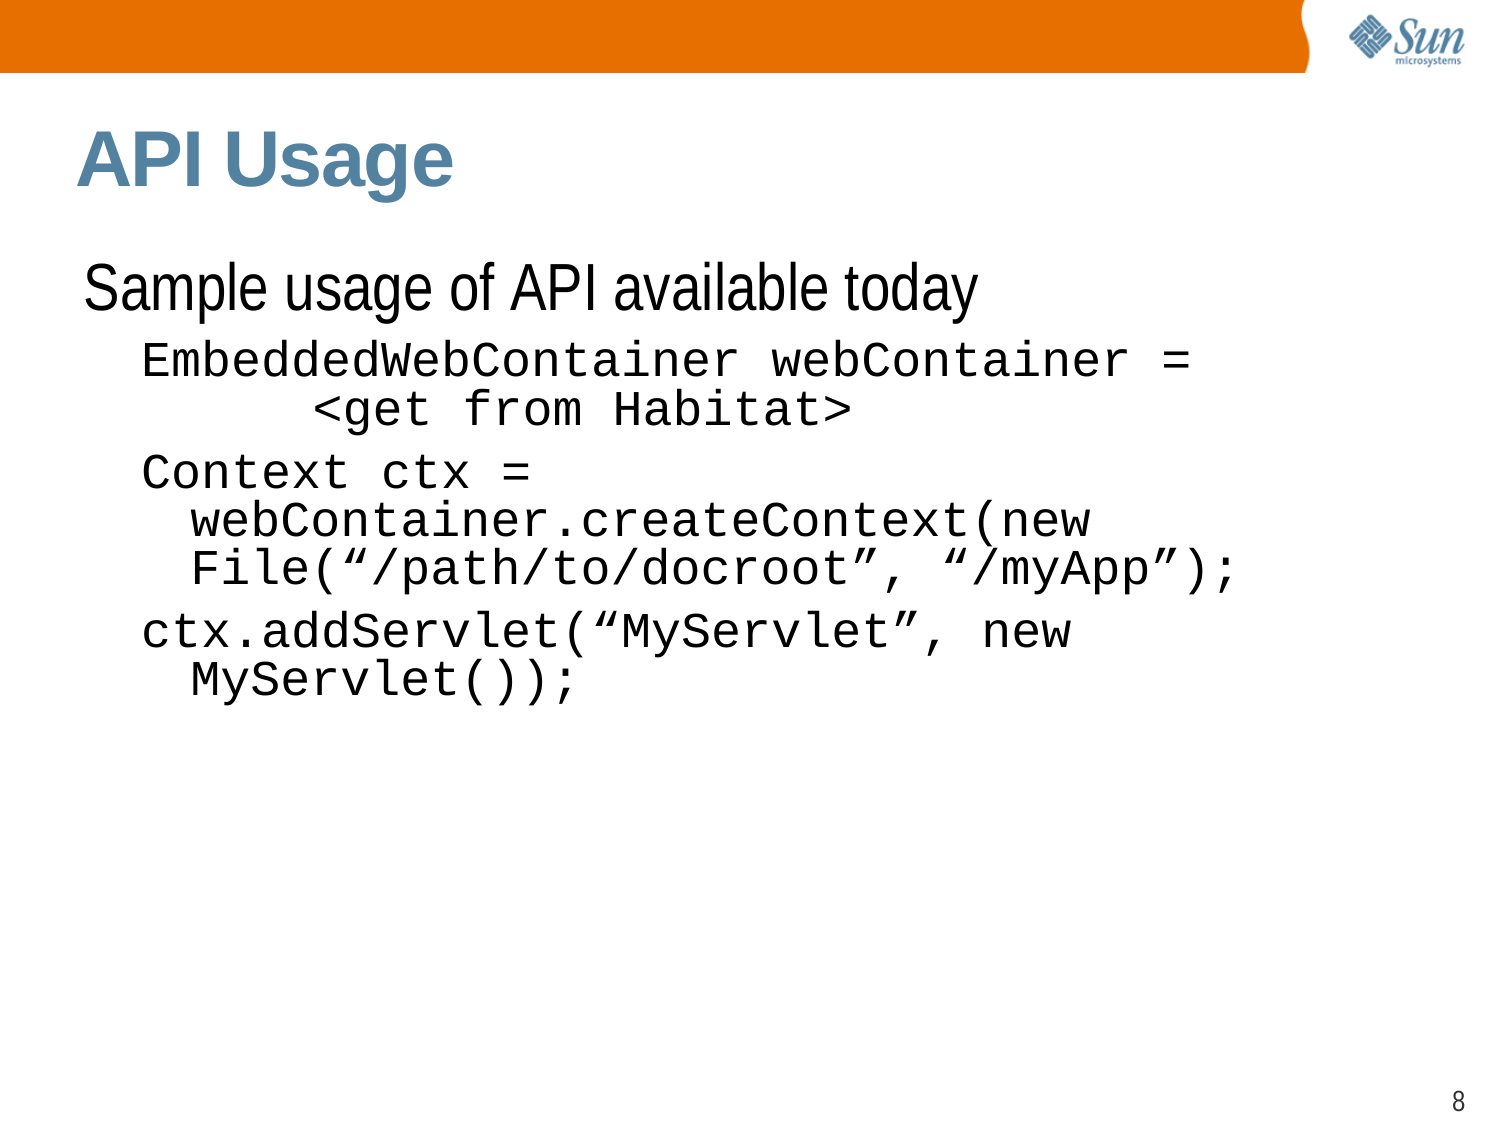

# API Usage
Sample usage of API available today
EmbeddedWebContainer webContainer =
<get from Habitat>
Context ctx = webContainer.createContext(new File(“/path/to/docroot”, “/myApp”);
ctx.addServlet(“MyServlet”, new MyServlet());